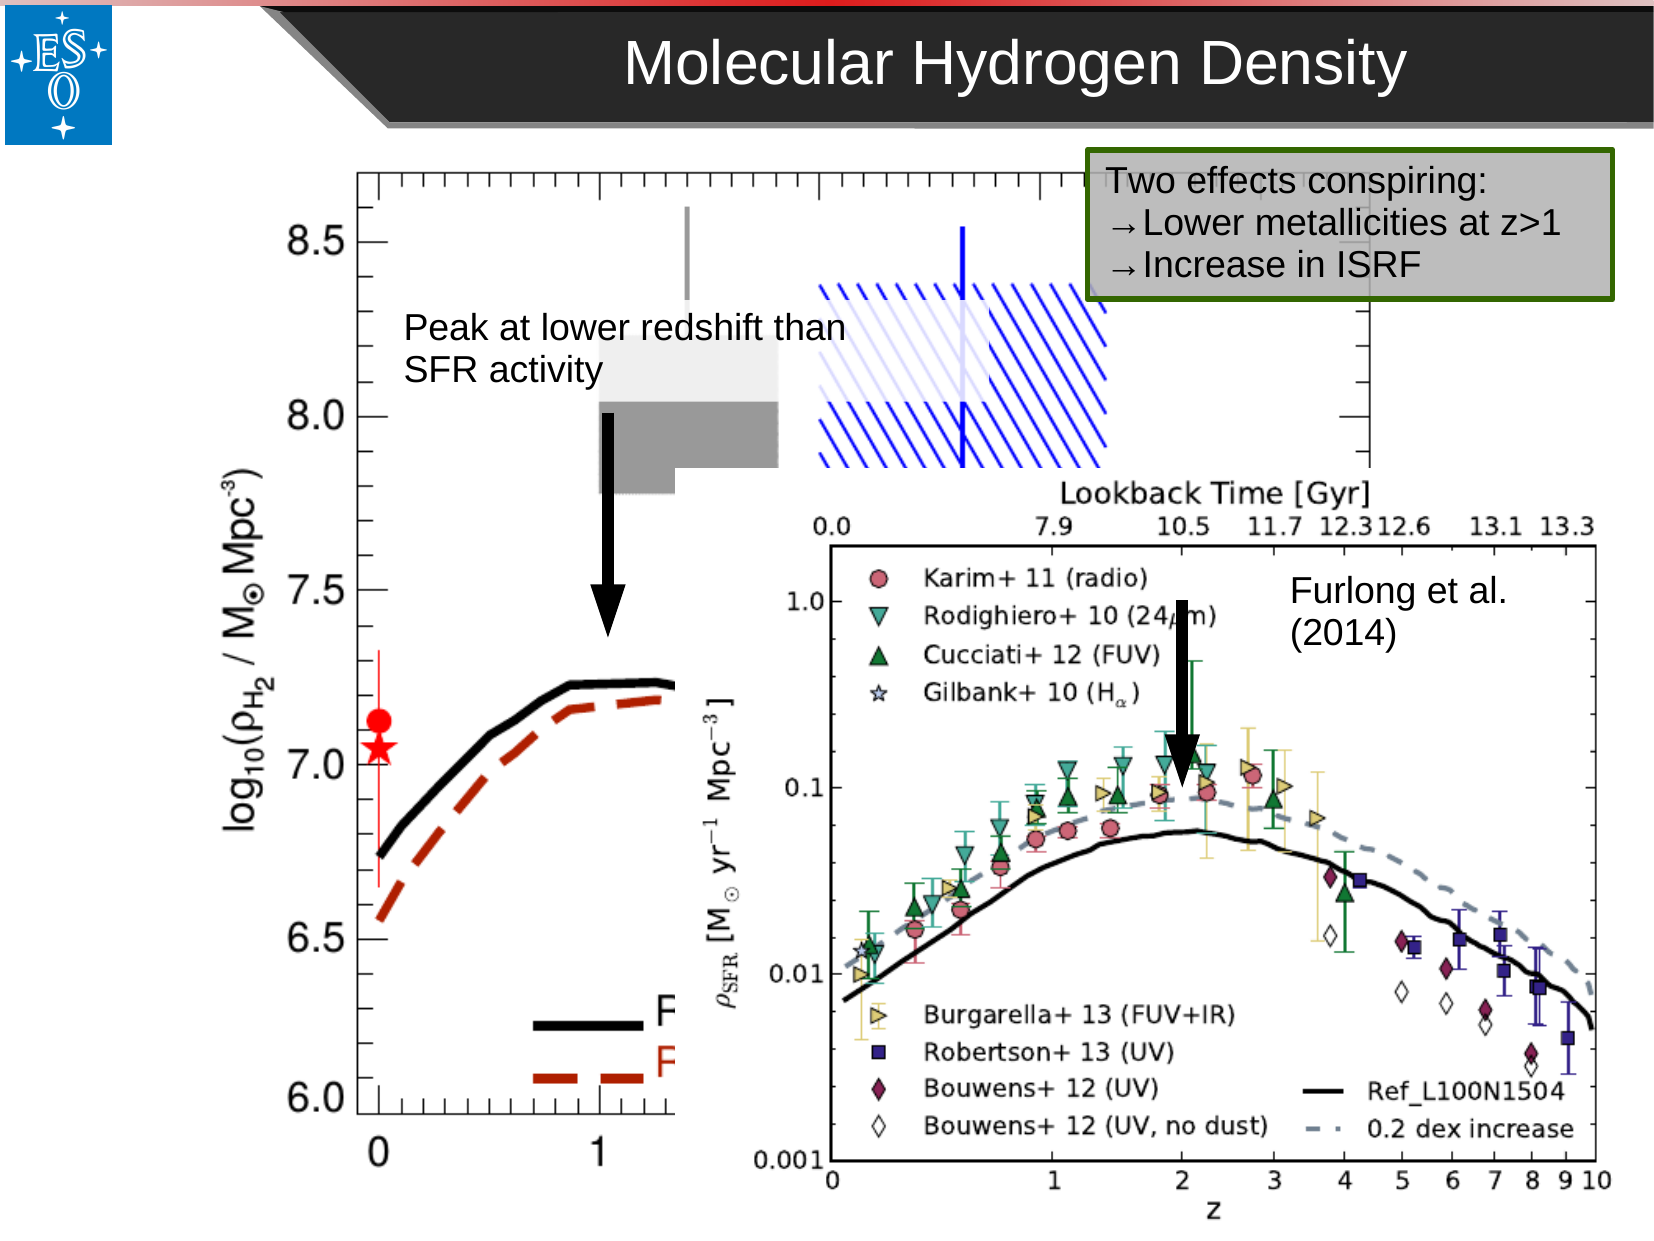

# Molecular Hydrogen Density
Two effects conspiring:
→Lower metallicities at z>1
→Increase in ISRF
Peak at lower redshift than
SFR activity
Furlong et al. (2014)